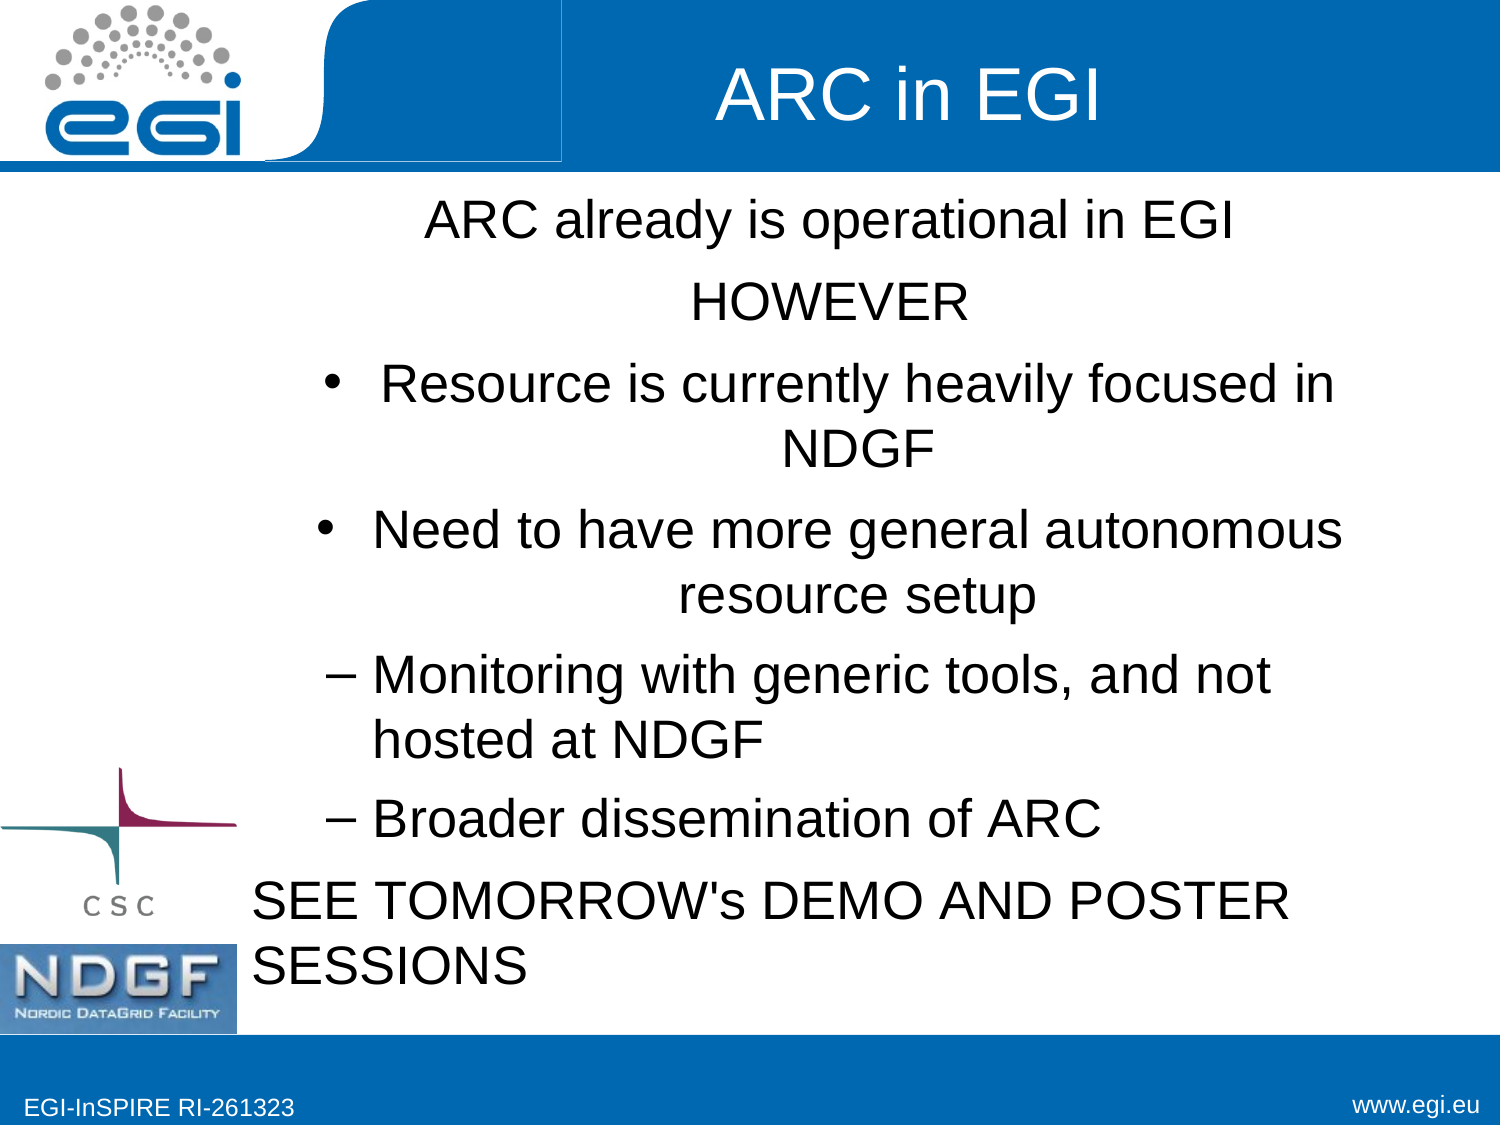

# ARC in EGI
ARC already is operational in EGI
HOWEVER
Resource is currently heavily focused in NDGF
Need to have more general autonomous resource setup
Monitoring with generic tools, and not hosted at NDGF
Broader dissemination of ARC
SEE TOMORROW's DEMO AND POSTER SESSIONS